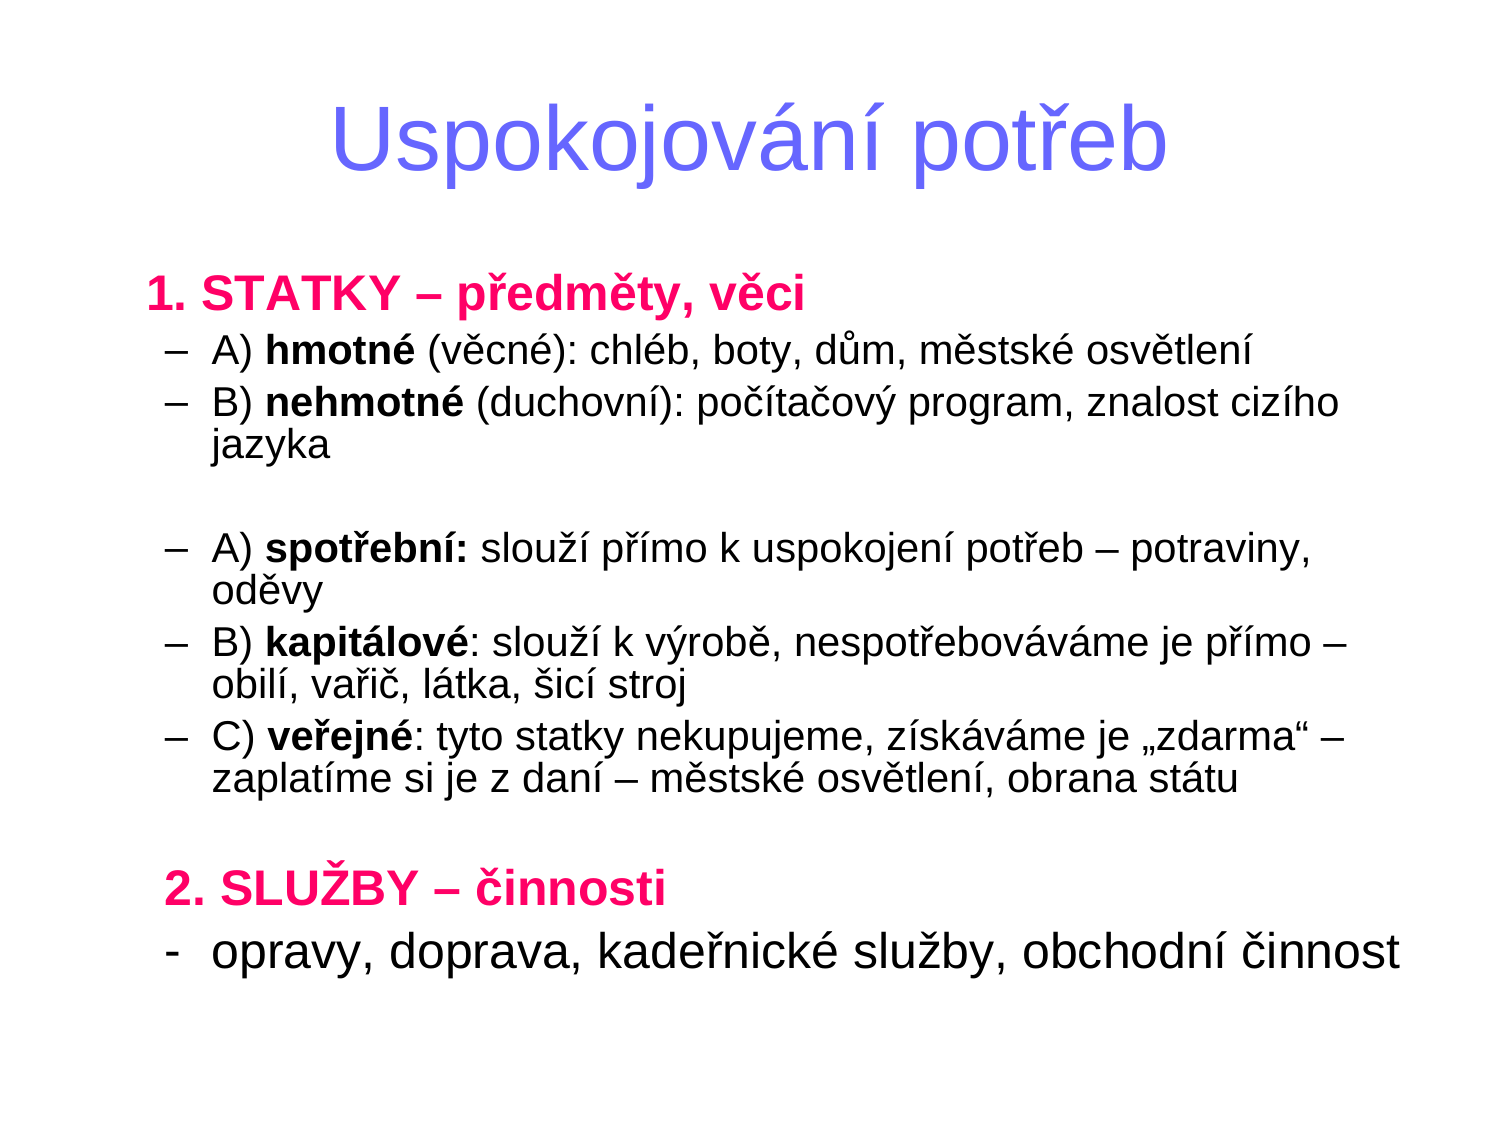

# Uspokojování potřeb
	1. STATKY – předměty, věci
A) hmotné (věcné): chléb, boty, dům, městské osvětlení
B) nehmotné (duchovní): počítačový program, znalost cizího jazyka
A) spotřební: slouží přímo k uspokojení potřeb – potraviny, oděvy
B) kapitálové: slouží k výrobě, nespotřebováváme je přímo – obilí, vařič, látka, šicí stroj
C) veřejné: tyto statky nekupujeme, získáváme je „zdarma“ – zaplatíme si je z daní – městské osvětlení, obrana státu
2. SLUŽBY – činnosti
opravy, doprava, kadeřnické služby, obchodní činnost